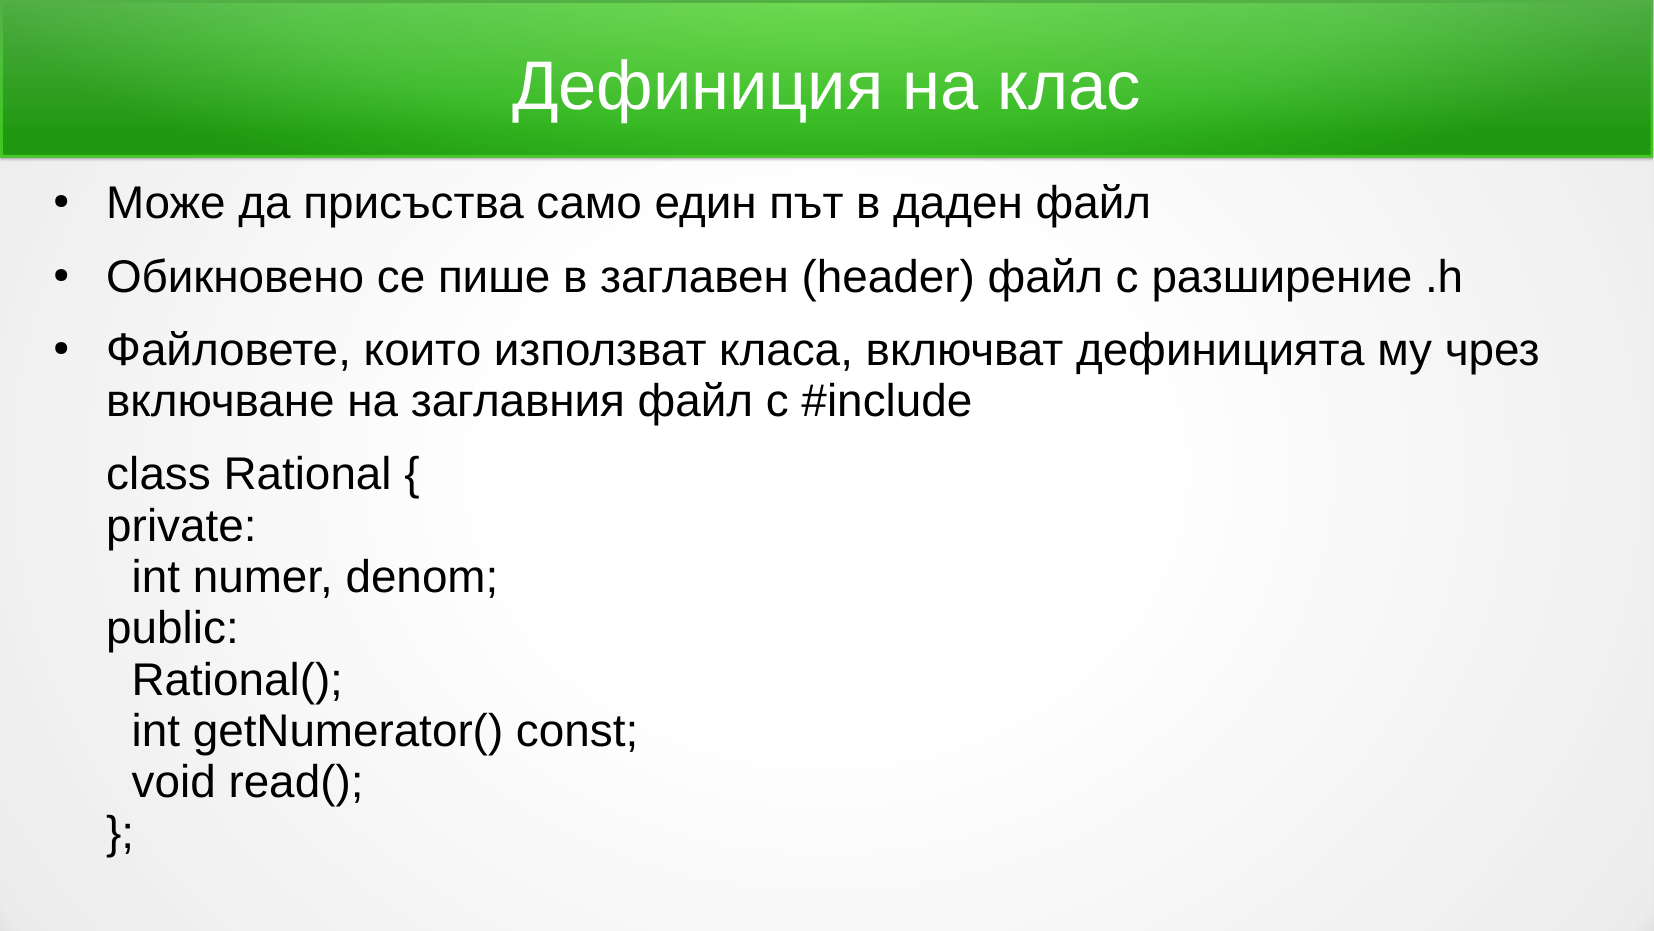

# Дефиниция на клас
Може да присъства само един път в даден файл
Обикновено се пише в заглавен (header) файл с разширение .h
Файловете, които използват класа, включват дефиницията му чрез включване на заглавния файл с #include
class Rational {
private:
 int numer, denom;
public:
 Rational();
 int getNumerator() const;
 void read();
};